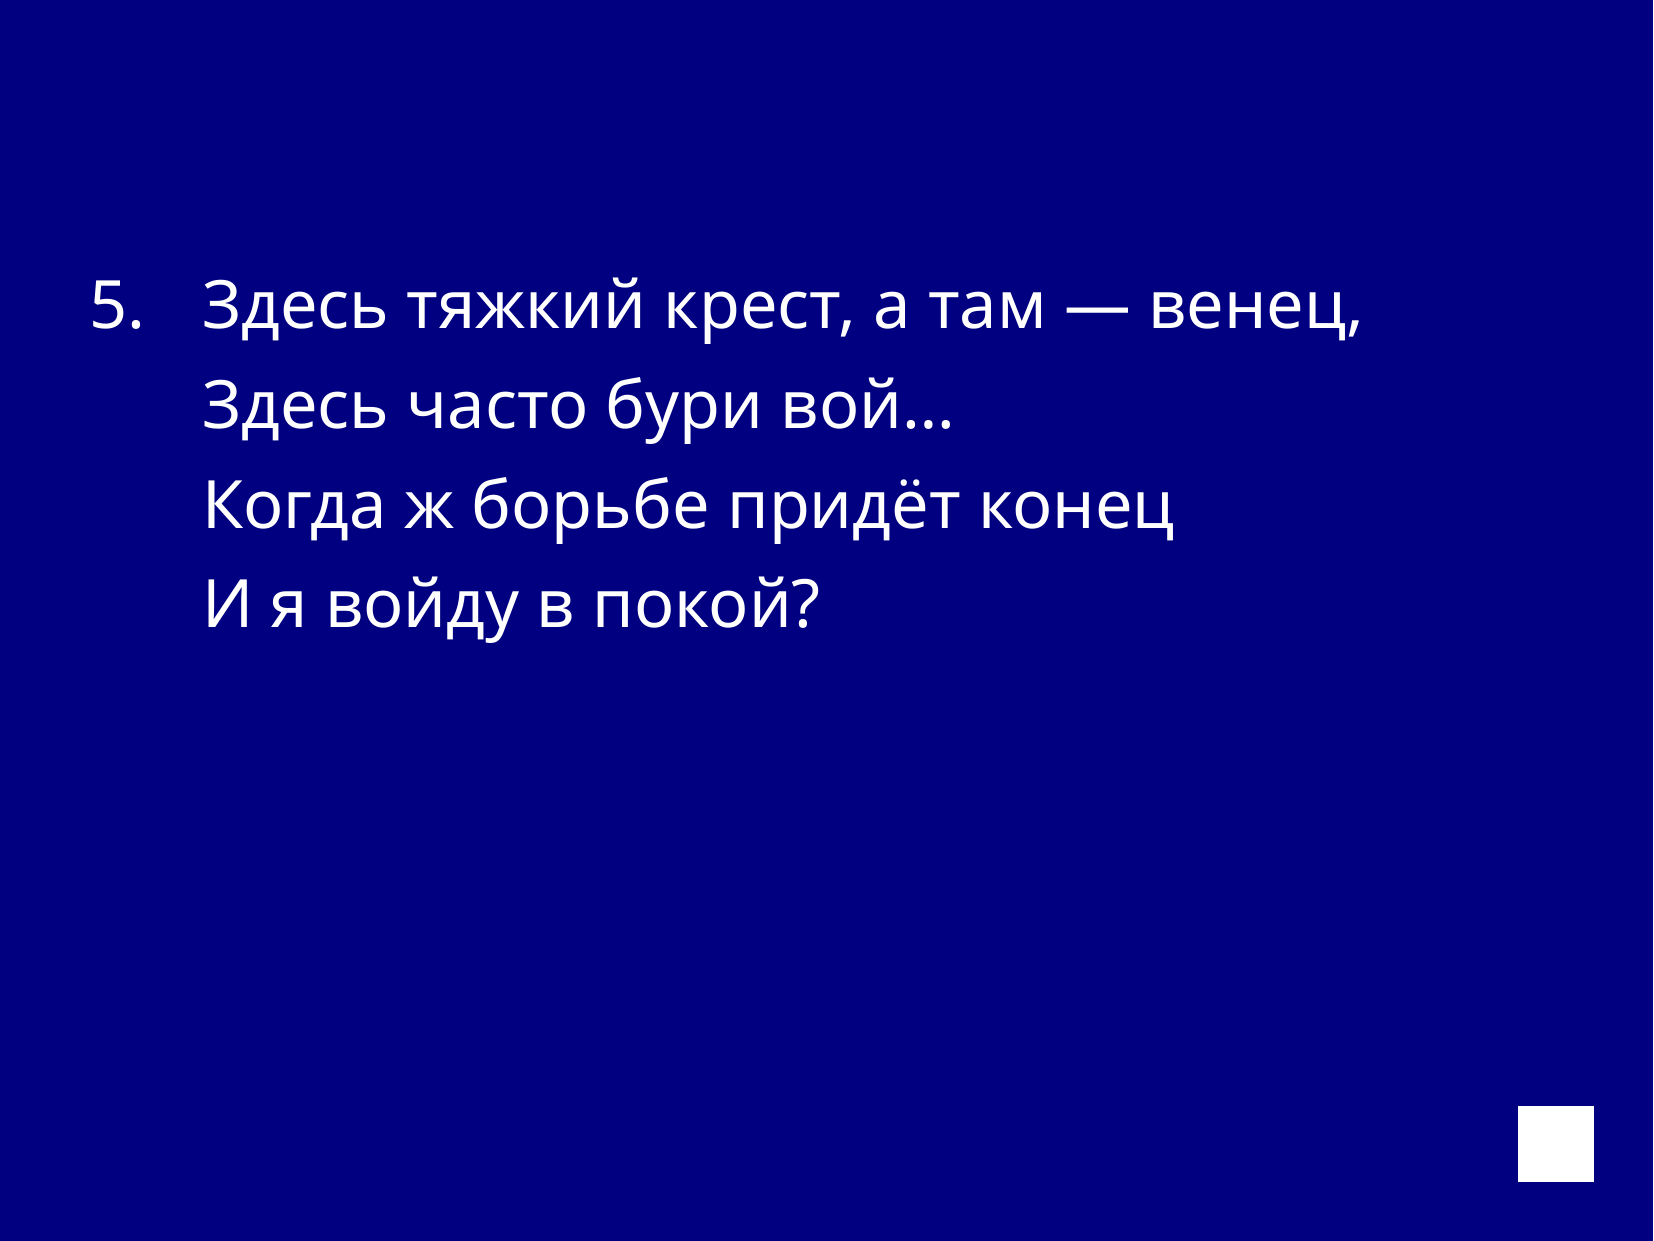

5.	Здесь тяжкий крест, а там ― венец,
	Здесь часто бури вой…
	Когда ж борьбе придёт конец
	И я войду в покой?